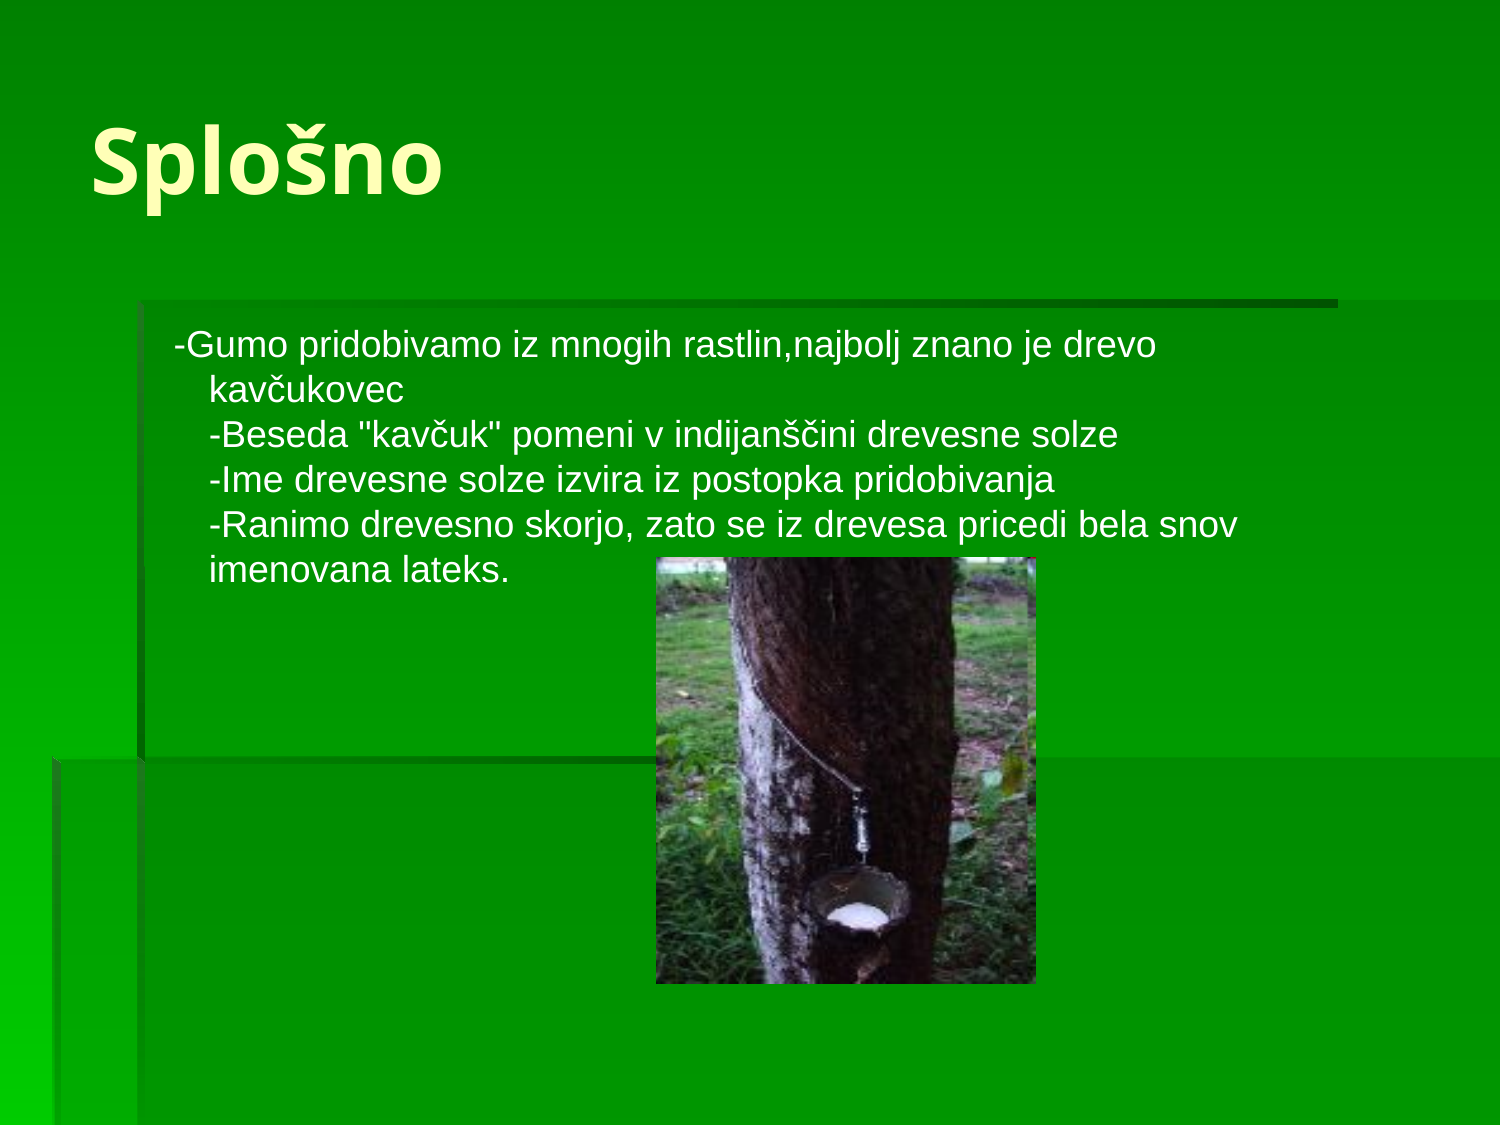

# Splošno
 -Gumo pridobivamo iz mnogih rastlin,najbolj znano je drevo kavčukovec
-Beseda "kavčuk" pomeni v indijanščini drevesne solze
-Ime drevesne solze izvira iz postopka pridobivanja
-Ranimo drevesno skorjo, zato se iz drevesa pricedi bela snov imenovana lateks.